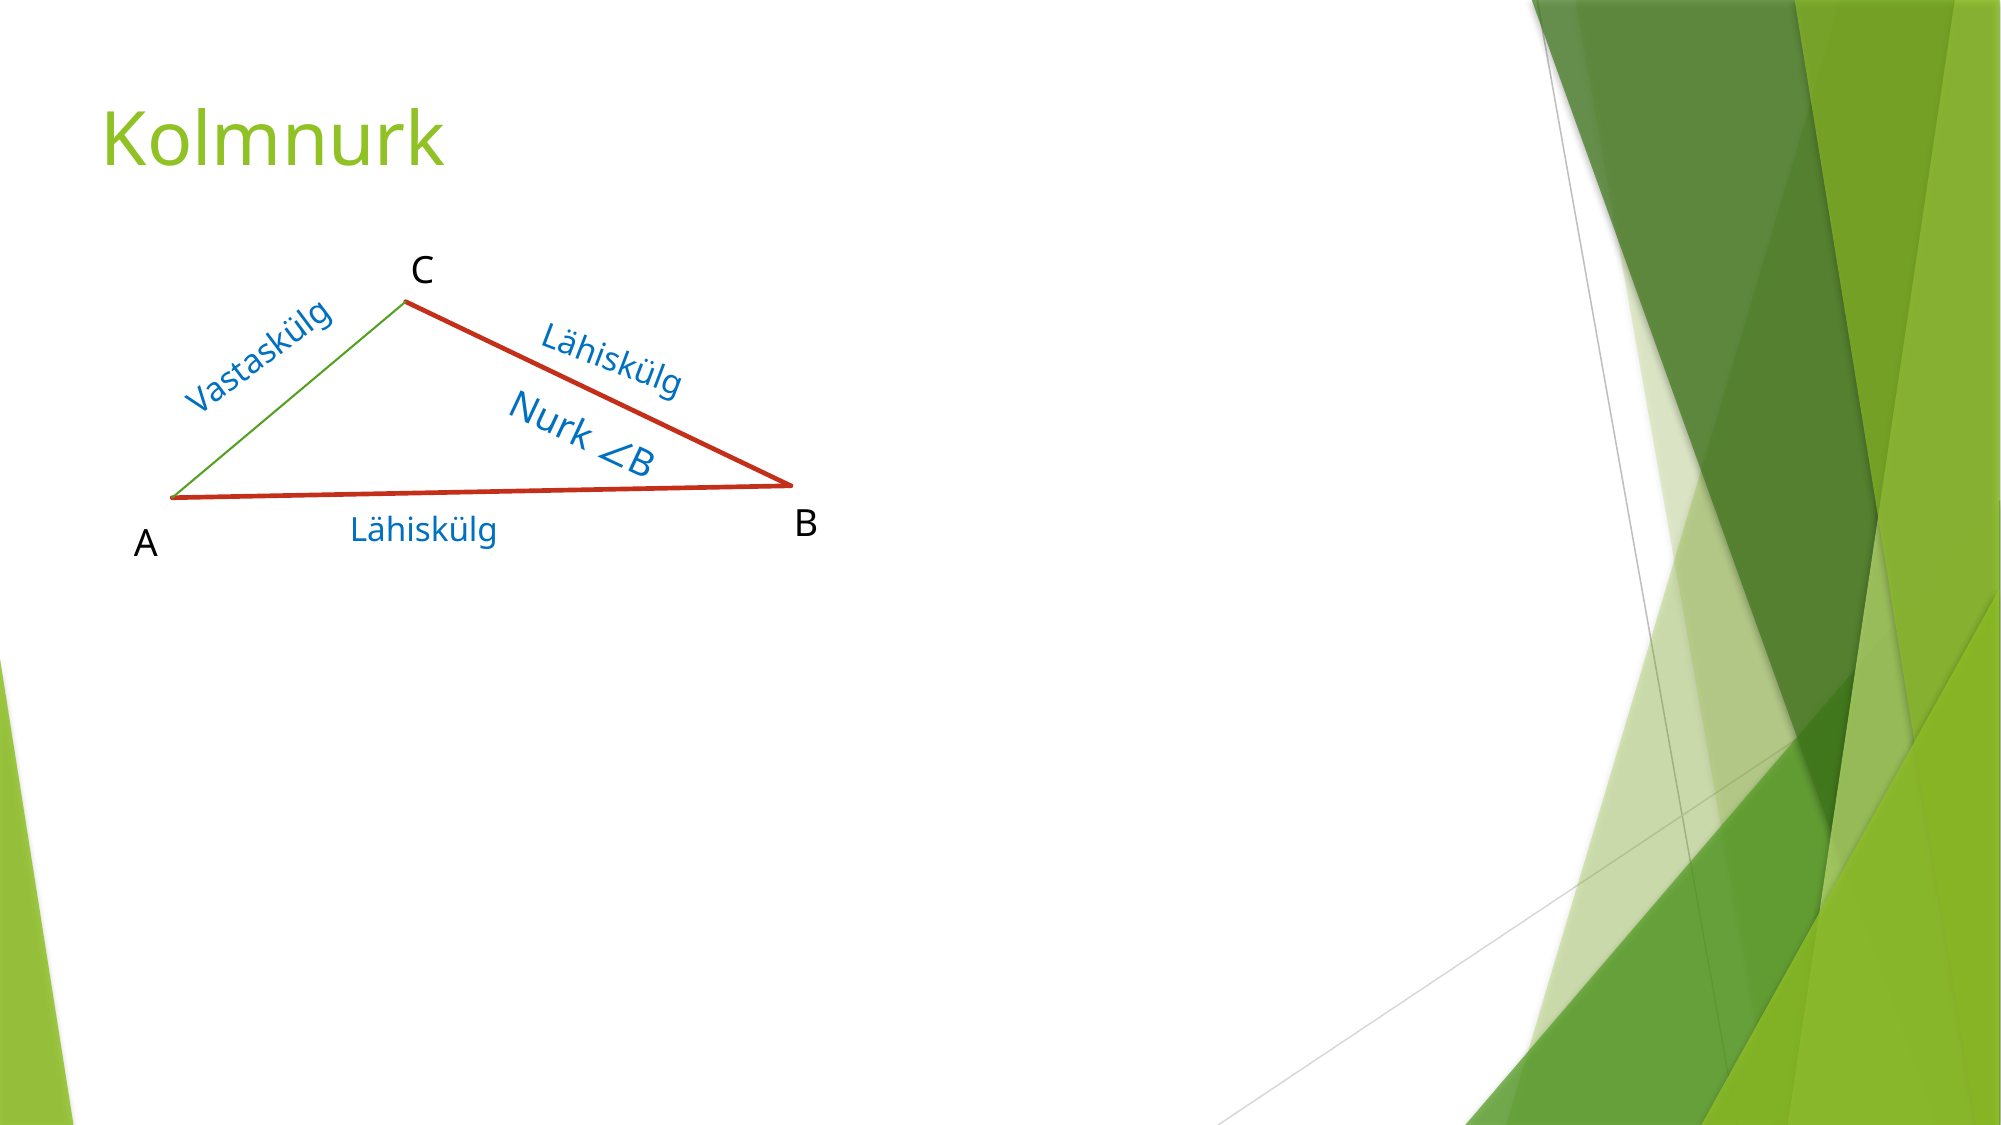

# Kolmnurk
C
Vastaskülg
Lähiskülg
Nurk ∠B
B
Lähiskülg
A